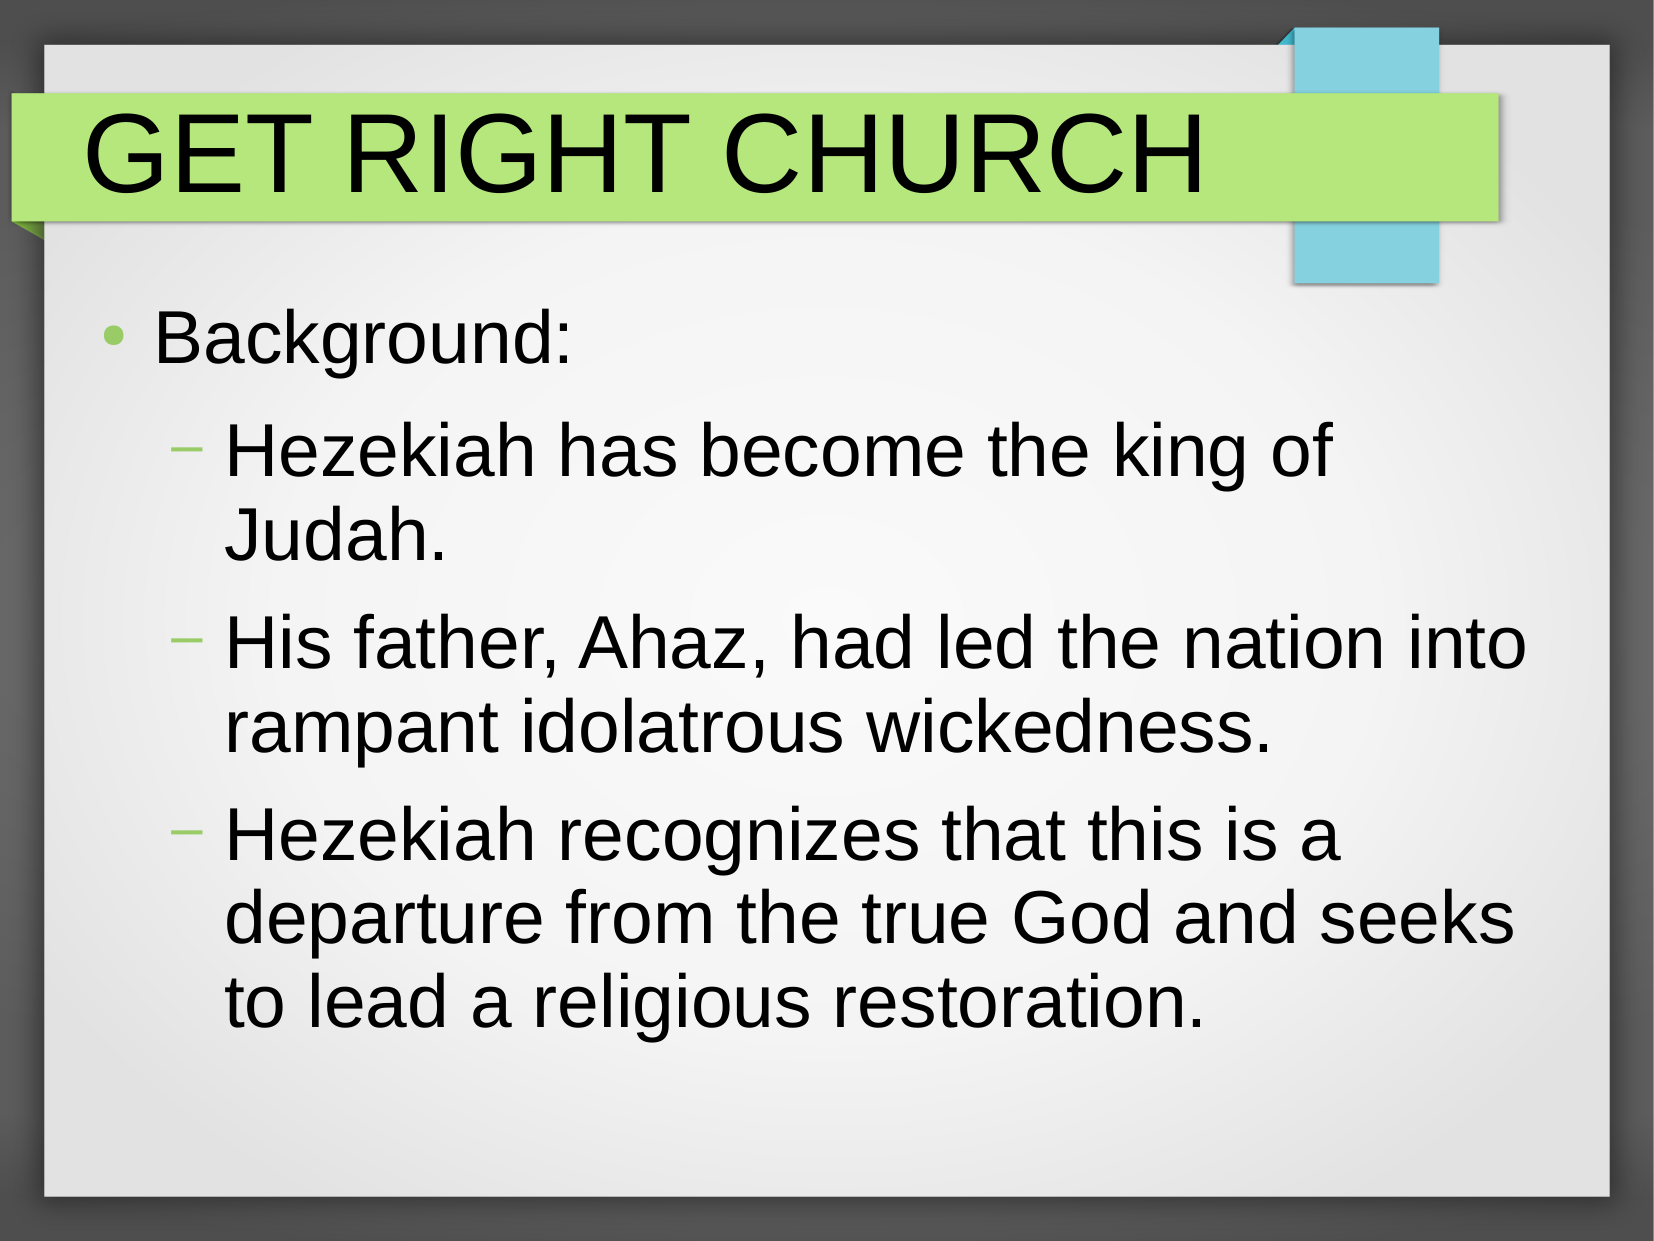

# GET RIGHT CHURCH
Background:
Hezekiah has become the king of Judah.
His father, Ahaz, had led the nation into rampant idolatrous wickedness.
Hezekiah recognizes that this is a departure from the true God and seeks to lead a religious restoration.